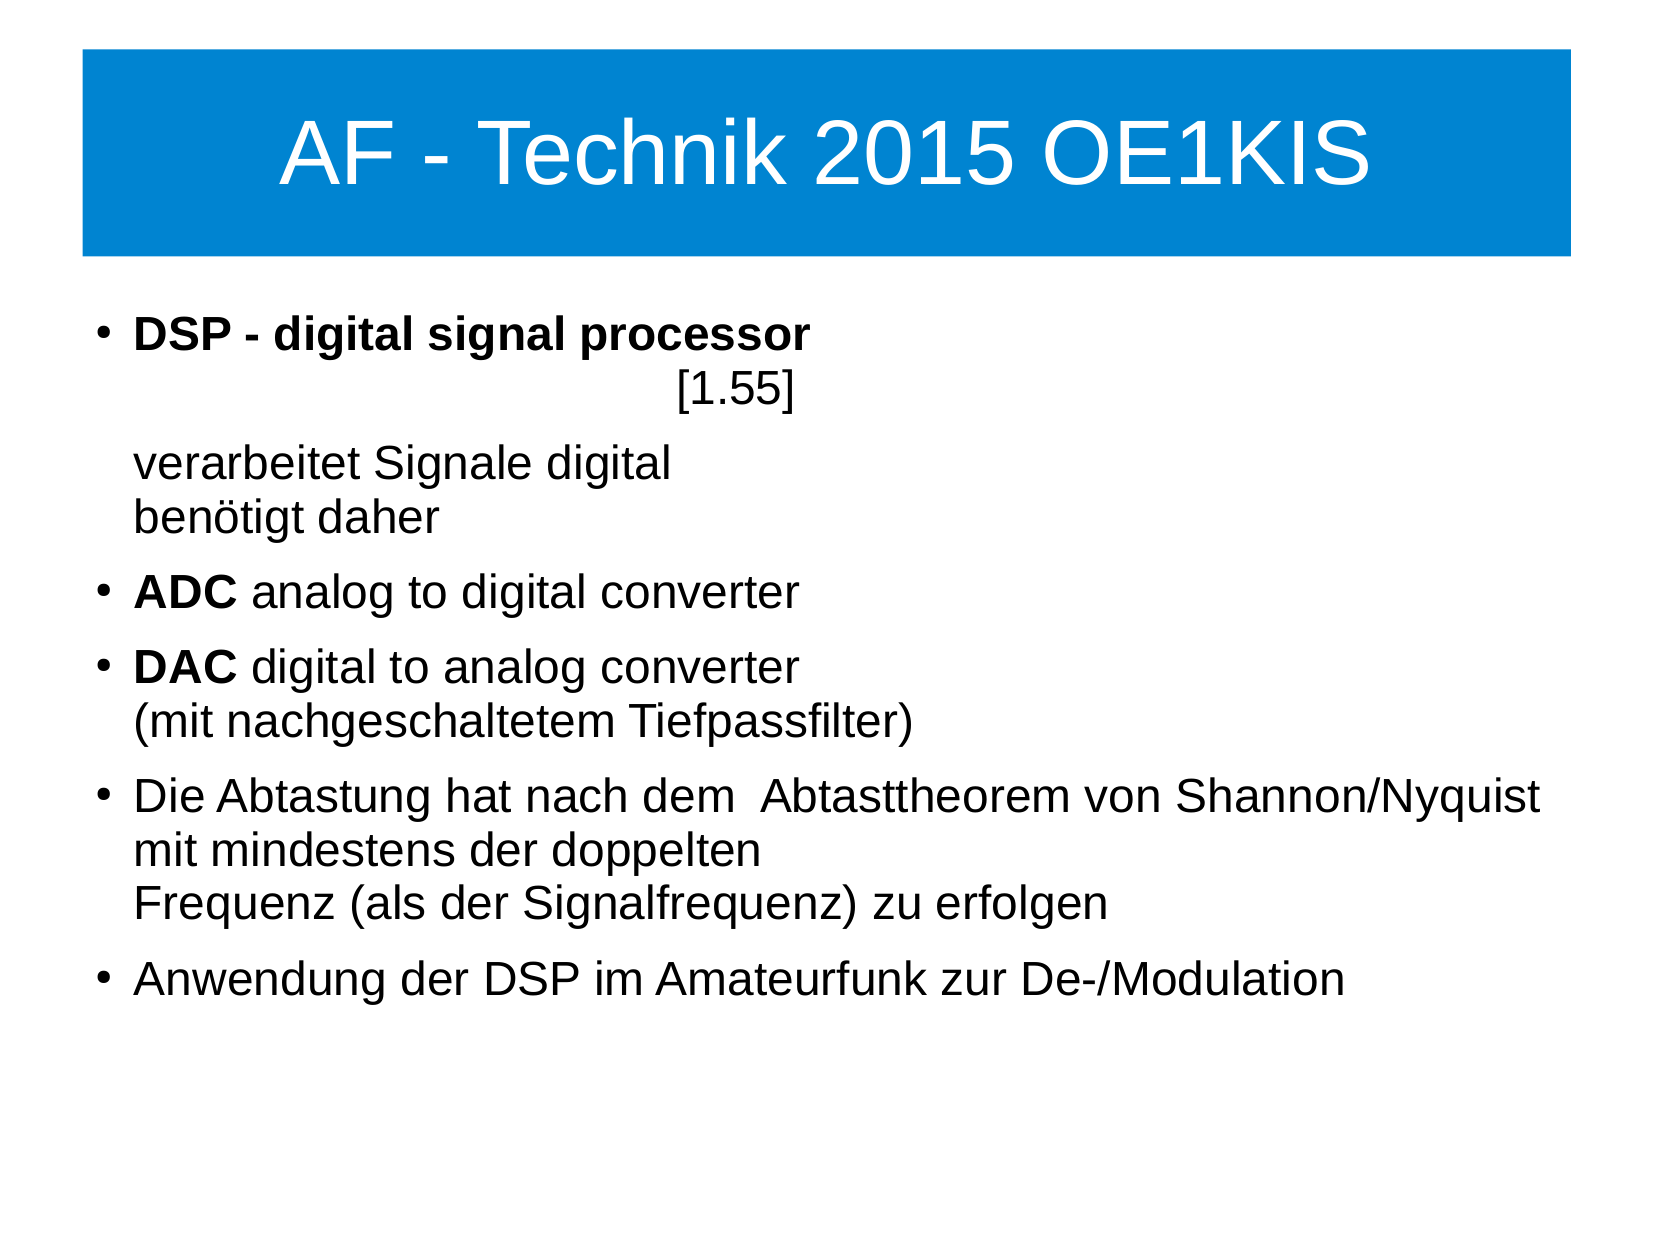

# AF - Technik 2015 OE1KIS
DSP - digital signal processor											 	 			 	 	 	 [1.55]
verarbeitet Signale digital
benötigt daher
ADC analog to digital converter
DAC digital to analog converter
(mit nachgeschaltetem Tiefpassfilter)
Die Abtastung hat nach dem Abtasttheorem von Shannon/Nyquist mit mindestens der doppelten
Frequenz (als der Signalfrequenz) zu erfolgen
Anwendung der DSP im Amateurfunk zur De-/Modulation